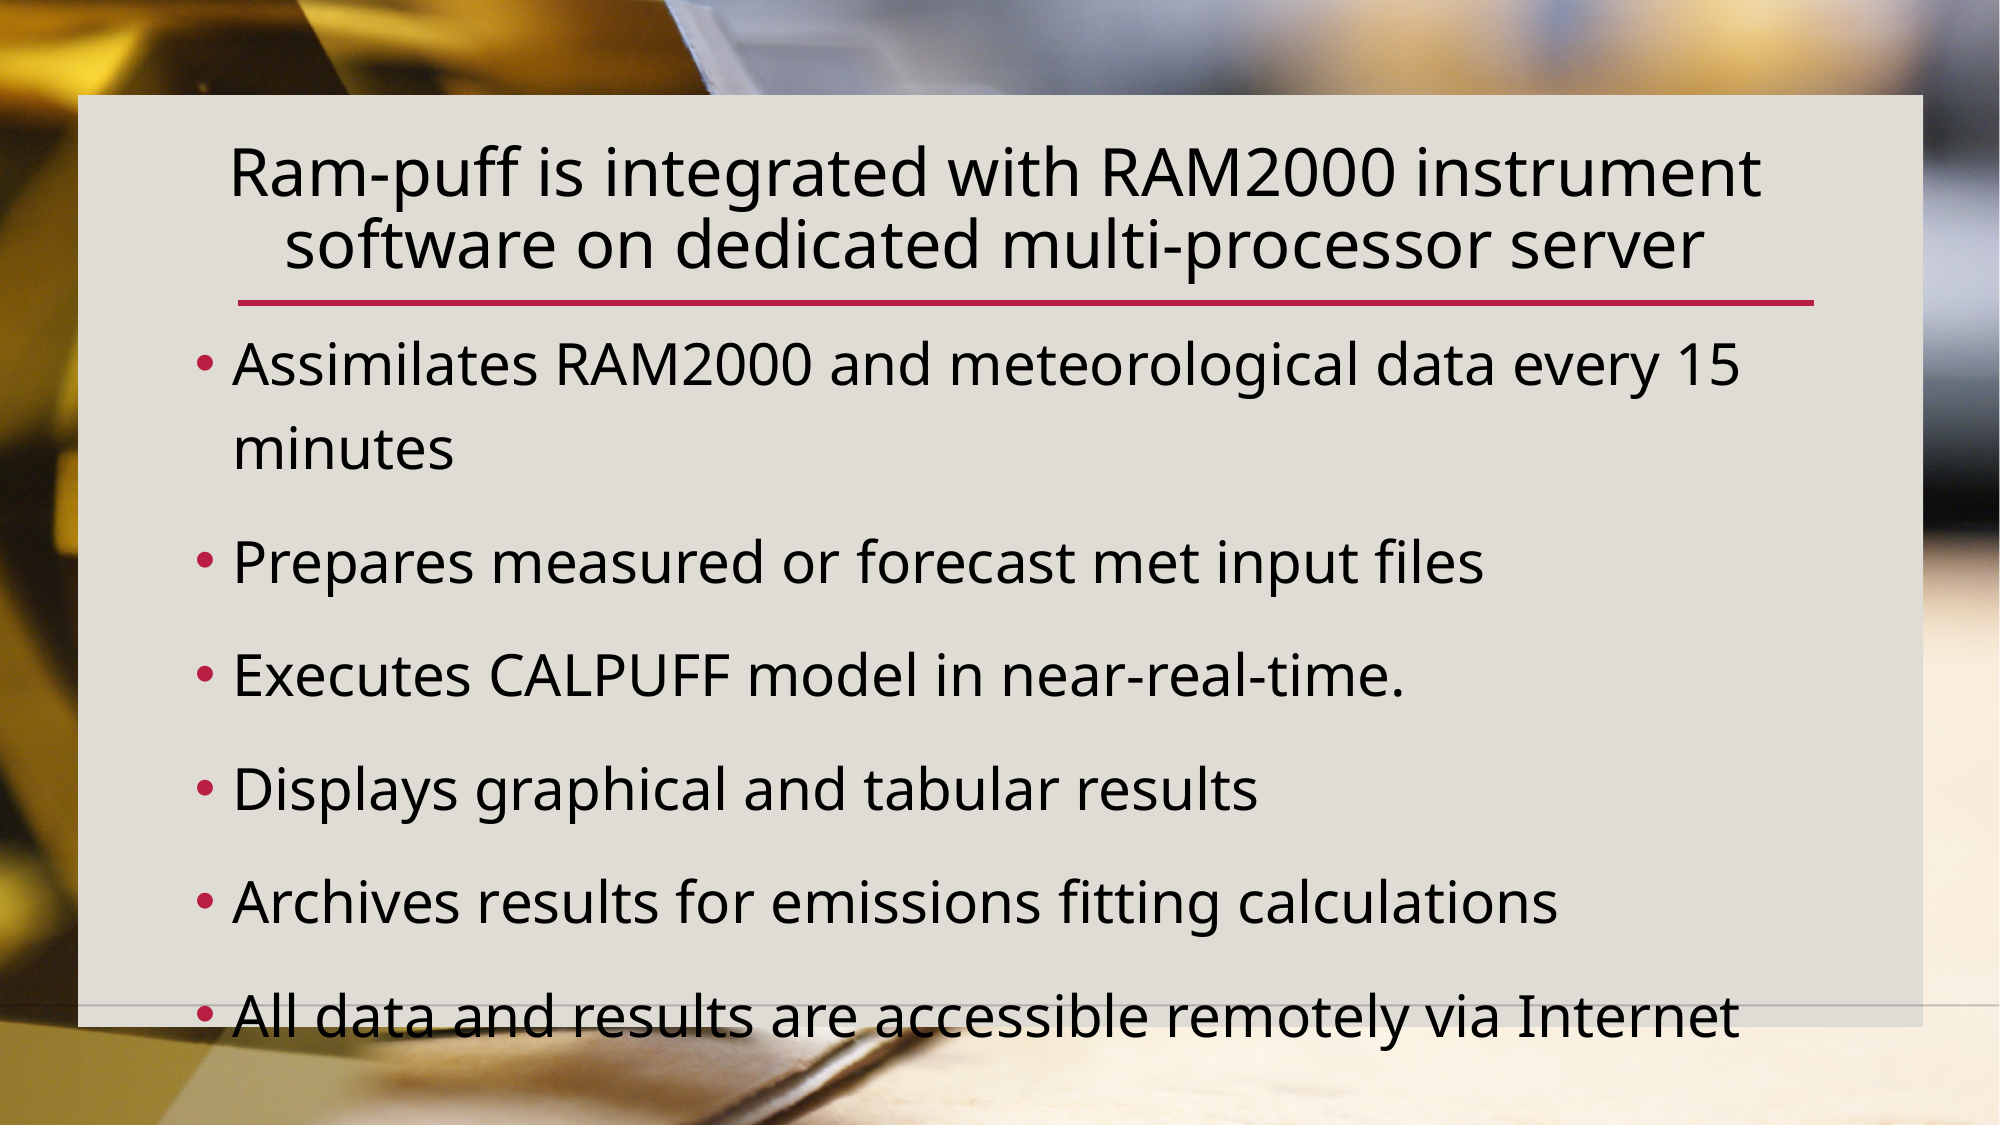

# Ram-puff is integrated with RAM2000 instrument software on dedicated multi-processor server
Assimilates RAM2000 and meteorological data every 15 minutes
Prepares measured or forecast met input files
Executes CALPUFF model in near-real-time.
Displays graphical and tabular results
Archives results for emissions fitting calculations
All data and results are accessible remotely via Internet